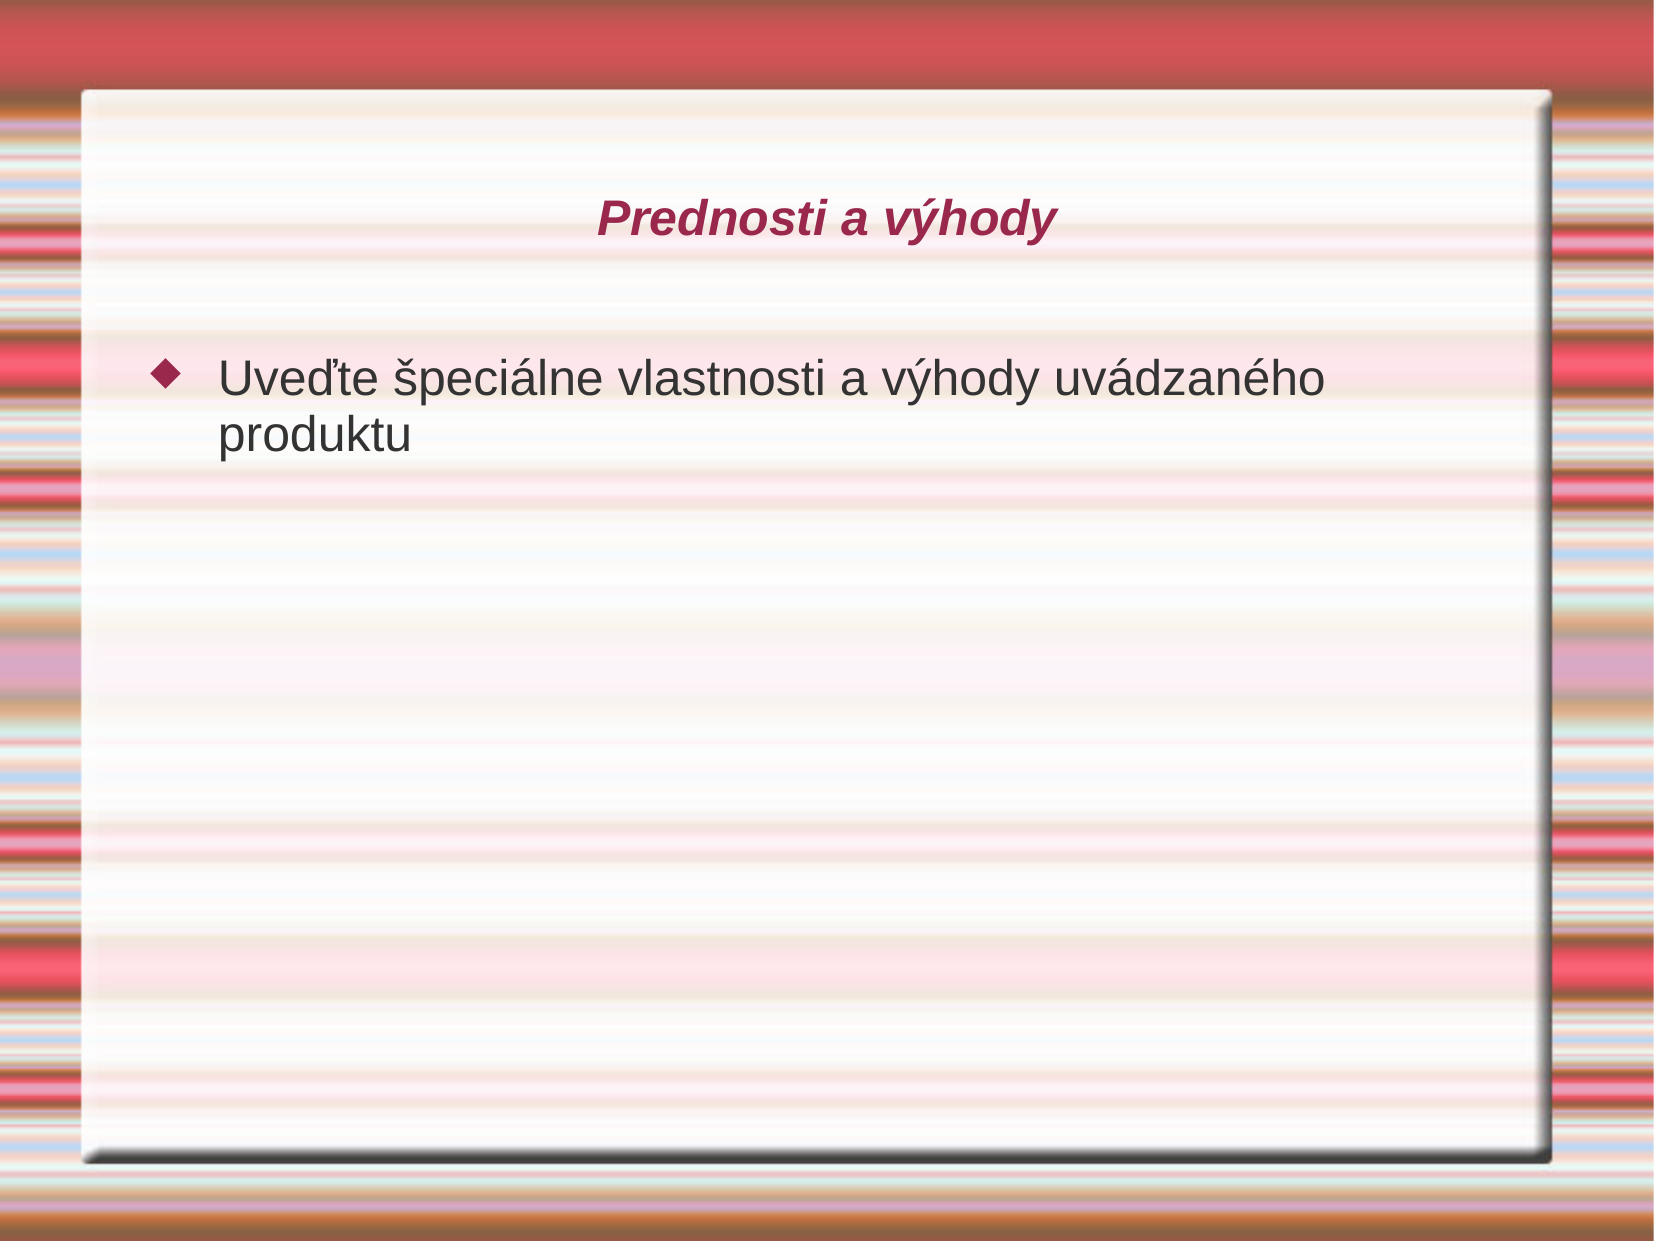

# Prednosti a výhody
Uveďte špeciálne vlastnosti a výhody uvádzaného produktu